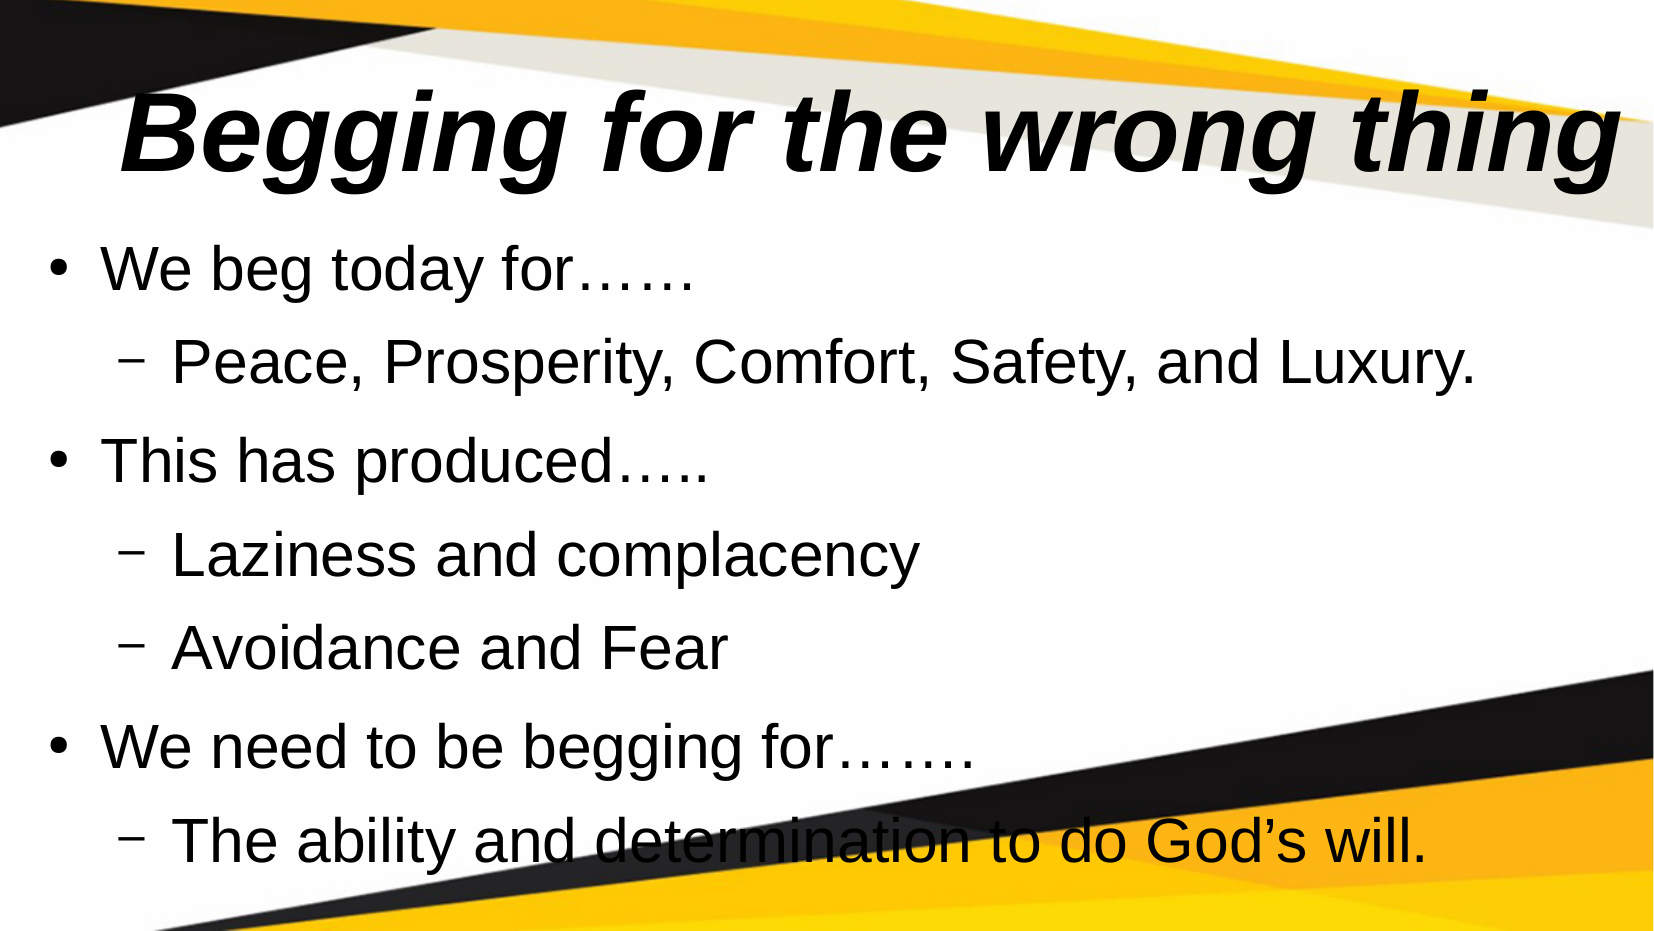

# Begging for the wrong thing
We beg today for……
Peace, Prosperity, Comfort, Safety, and Luxury.
This has produced…..
Laziness and complacency
Avoidance and Fear
We need to be begging for…….
The ability and determination to do God’s will.